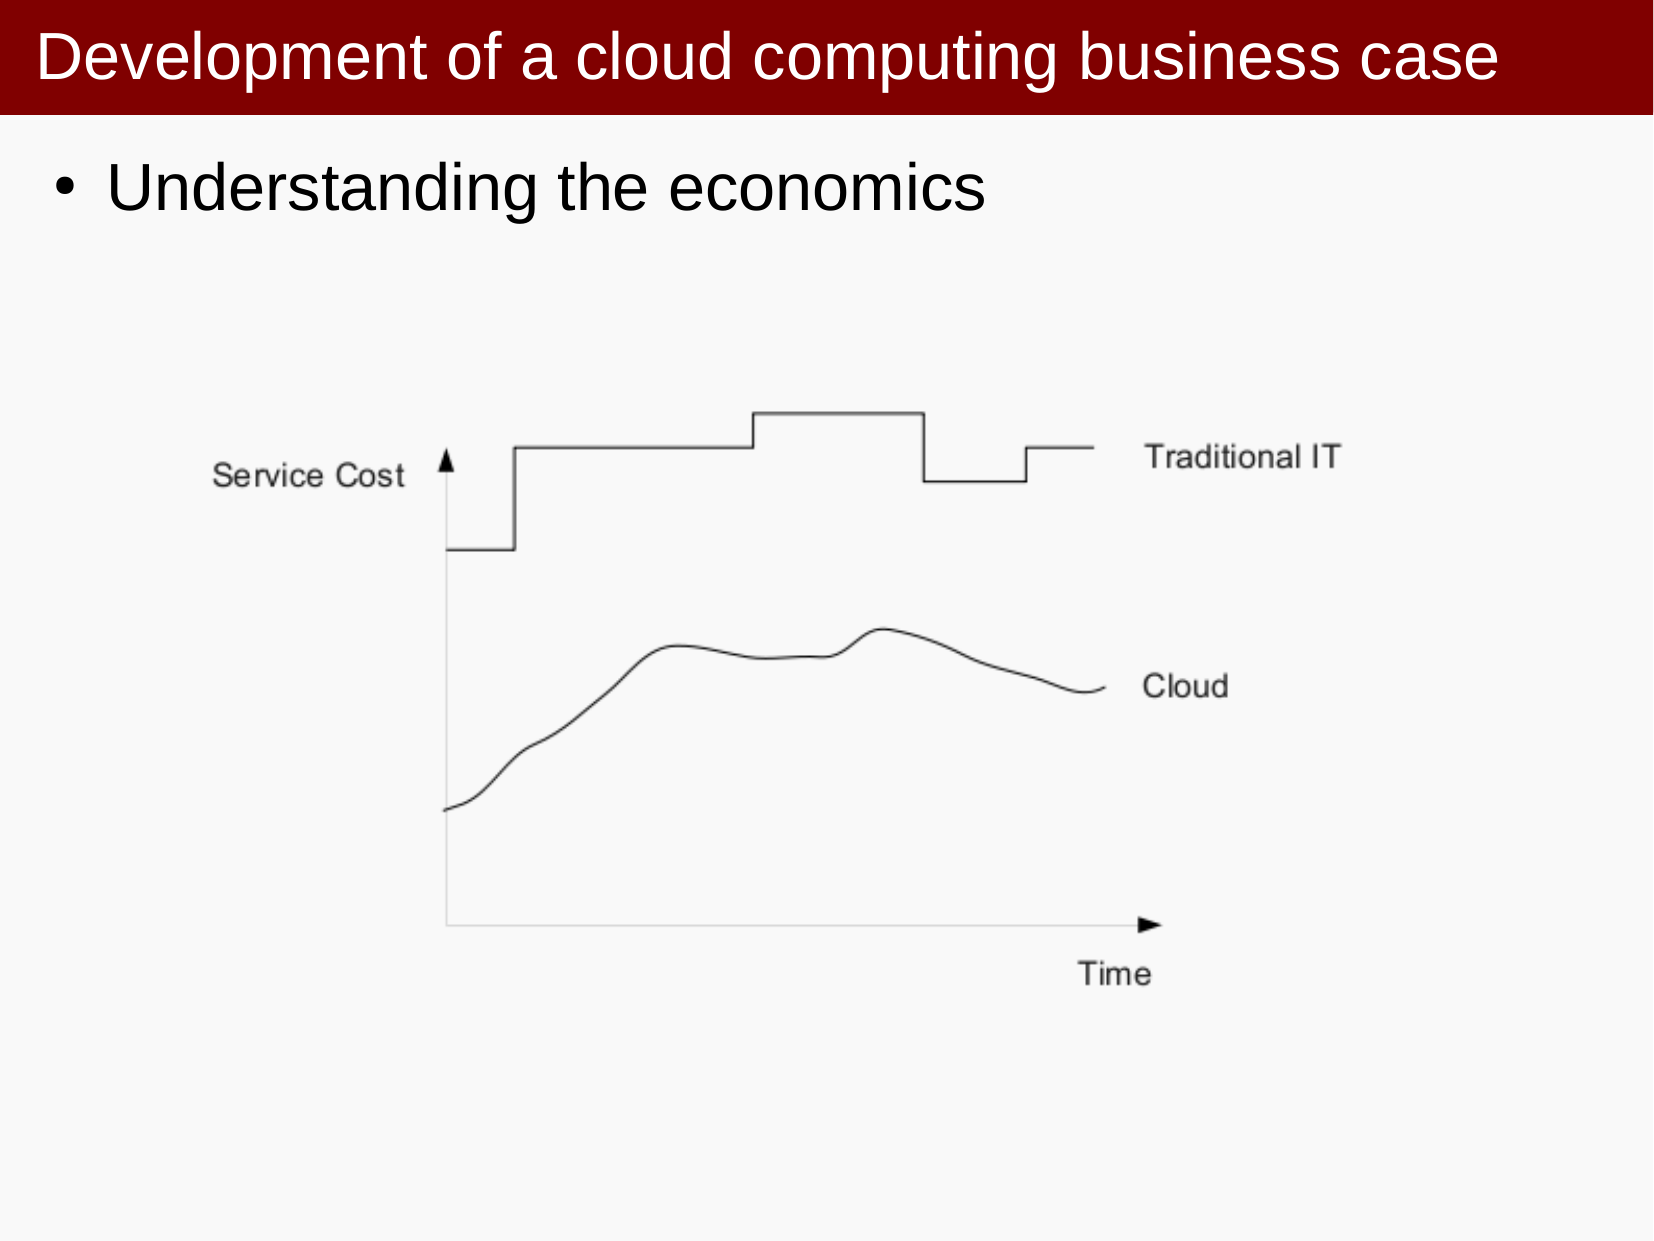

# Development of a cloud computing business case
Understanding the economics